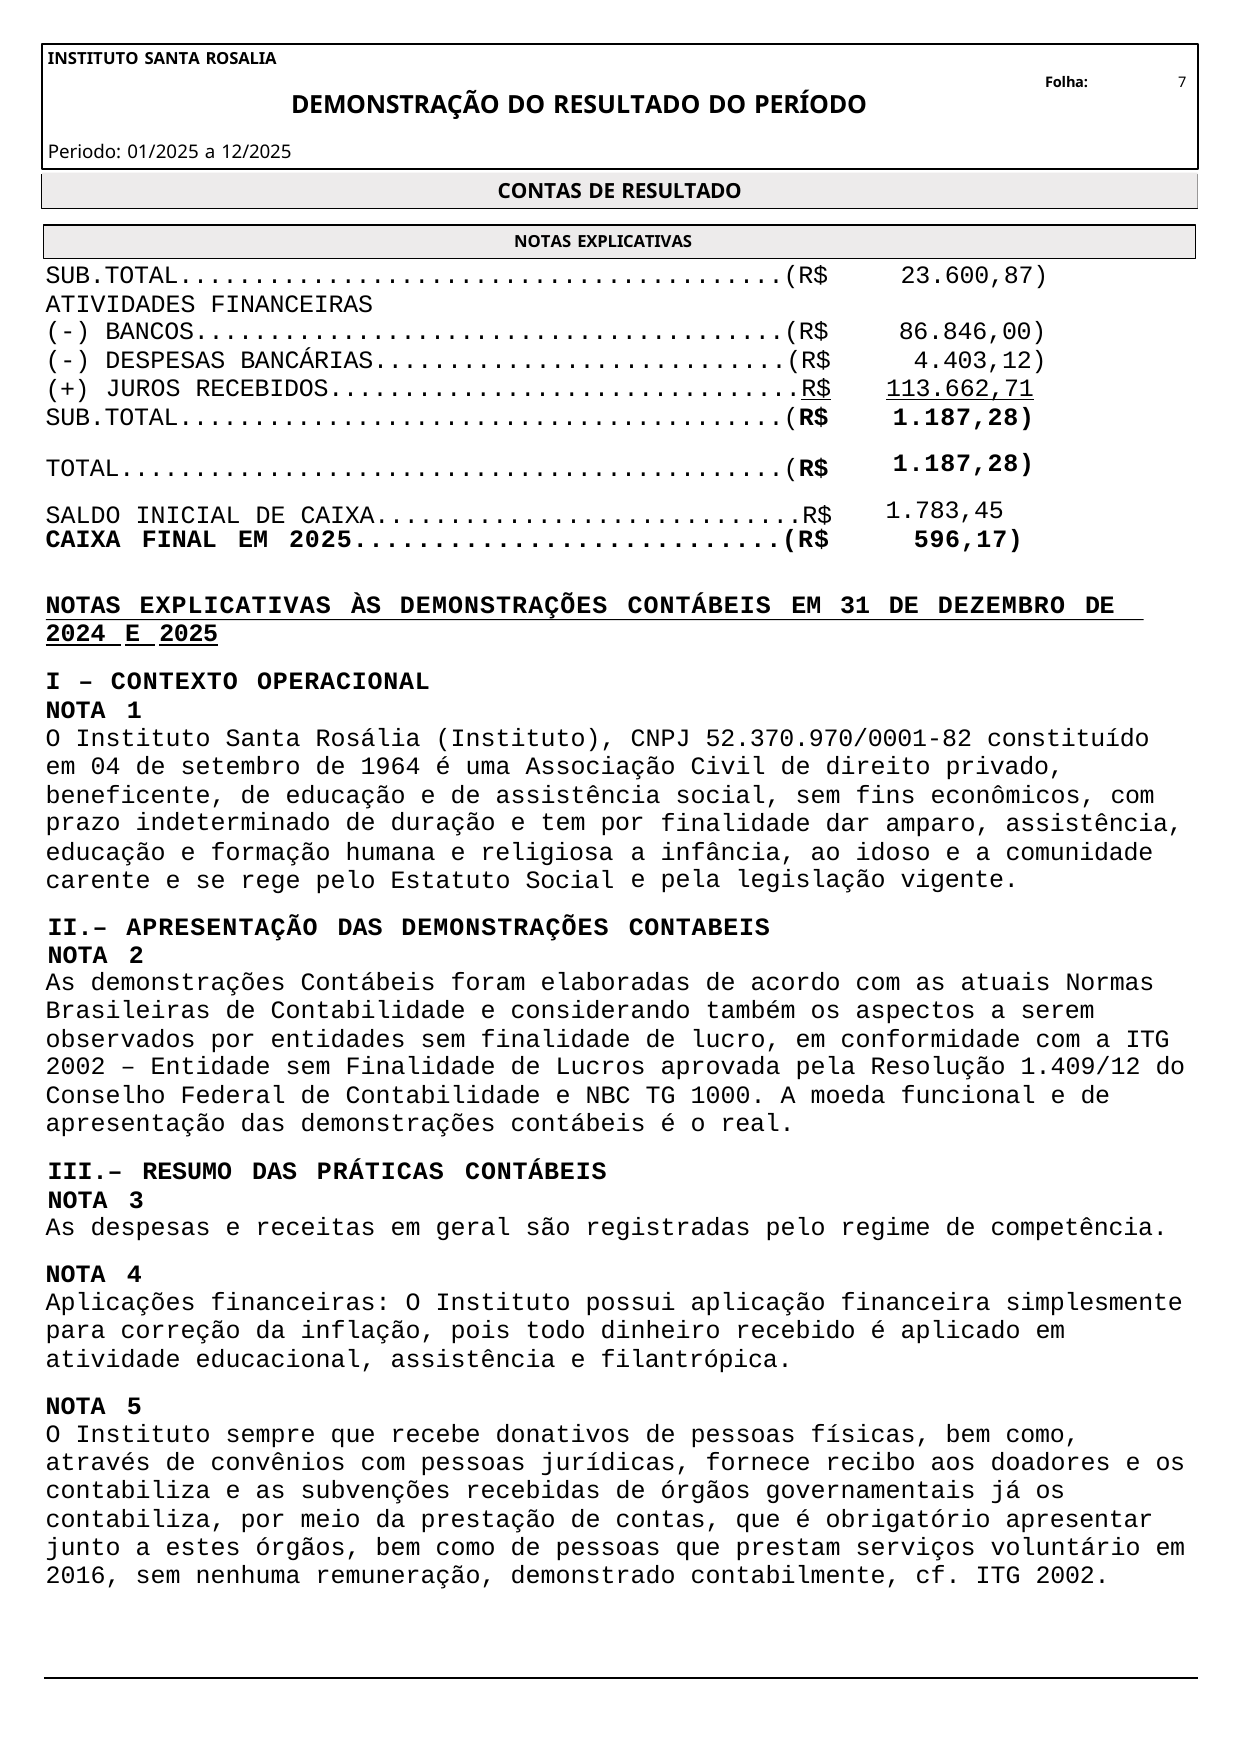

INSTITUTO SANTA ROSALIA
Folha:
7
DEMONSTRAÇÃO DO RESULTADO DO PERÍODO
Periodo: 01/2025 a 12/2025
CONTAS DE RESULTADO
NOTAS EXPLICATIVAS
SUB.TOTAL.........................................(R$ ATIVIDADES FINANCEIRAS
23.600,87)
(-) BANCOS........................................(R$
(-) DESPESAS BANCÁRIAS............................(R$ (+)
86.846,00)
4.403,12)
JUROS RECEBIDOS................................R$	113.662,71
SUB.TOTAL.........................................(R$
TOTAL.............................................(R$ SALDO INICIAL DE CAIXA.............................R$
CAIXA FINAL EM 2025...........................(R$
1.187,28)
1.187,28)
1.783,45
596,17)
NOTAS EXPLICATIVAS ÀS DEMONSTRAÇÕES CONTÁBEIS EM 31 DE DEZEMBRO DE
2024 E 2025
I – CONTEXTO OPERACIONAL NOTA 1
O Instituto Santa Rosália (Instituto), CNPJ 52.370.970/0001-82 constituído em 04 de setembro de 1964 é uma Associação Civil de direito privado, beneficente, de educação e de assistência social, sem fins econômicos, com
prazo indeterminado de duração e tem por
finalidade dar amparo, assistência, a infância, ao idoso e a comunidade
e pela legislação vigente.
educação e formação humana e religiosa carente e se rege pelo Estatuto Social
– APRESENTAÇÃO DAS DEMONSTRAÇÕES CONTABEIS NOTA 2
As demonstrações Contábeis foram elaboradas de acordo com as atuais Normas
Brasileiras de Contabilidade e considerando também os aspectos a serem observados por entidades sem finalidade de lucro, em conformidade com a ITG 2002 – Entidade sem Finalidade de Lucros aprovada pela Resolução 1.409/12 do Conselho Federal de Contabilidade e NBC TG 1000. A moeda funcional e de apresentação das demonstrações contábeis é o real.
– RESUMO DAS PRÁTICAS CONTÁBEIS NOTA 3
As despesas e receitas em geral são registradas pelo regime de competência.
NOTA 4
Aplicações financeiras: O Instituto possui aplicação financeira simplesmente para correção da inflação, pois todo dinheiro recebido é aplicado em atividade educacional, assistência e filantrópica.
NOTA 5
O Instituto sempre que recebe donativos de pessoas físicas, bem como, através de convênios com pessoas jurídicas, fornece recibo aos doadores e os contabiliza e as subvenções recebidas de órgãos governamentais já os contabiliza, por meio da prestação de contas, que é obrigatório apresentar junto a estes órgãos, bem como de pessoas que prestam serviços voluntário em 2016, sem nenhuma remuneração, demonstrado contabilmente, cf. ITG 2002.